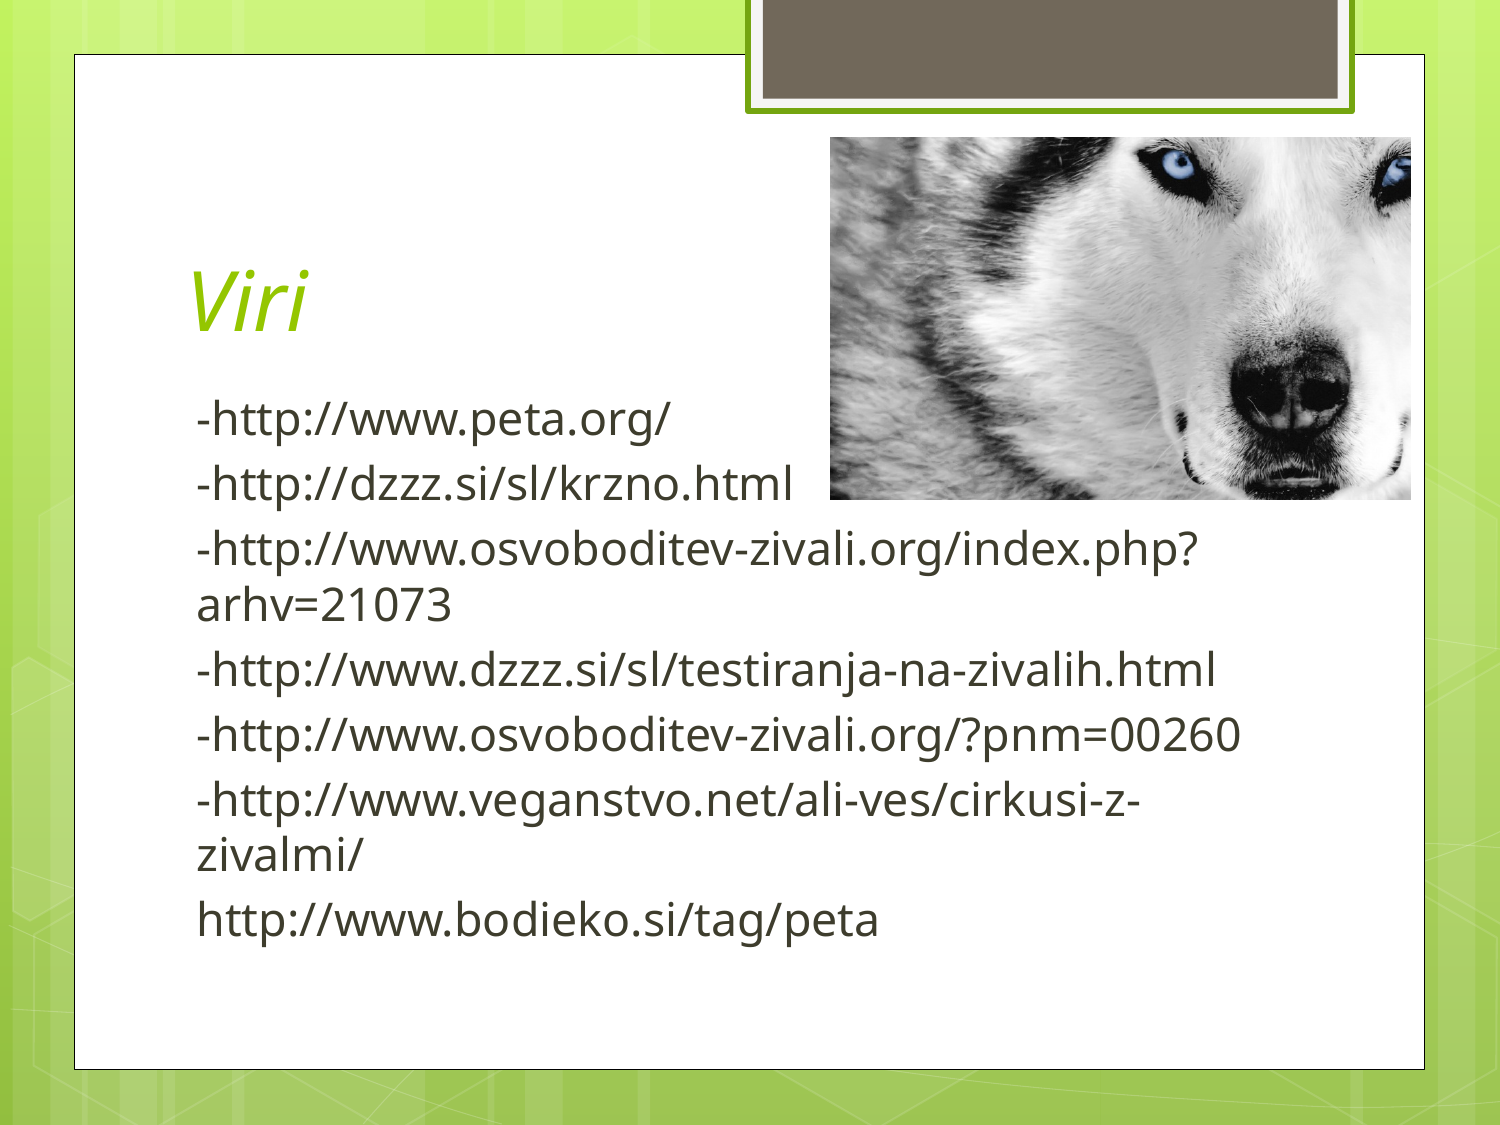

# Viri
-http://www.peta.org/
-http://dzzz.si/sl/krzno.html
-http://www.osvoboditev-zivali.org/index.php?arhv=21073
-http://www.dzzz.si/sl/testiranja-na-zivalih.html
-http://www.osvoboditev-zivali.org/?pnm=00260
-http://www.veganstvo.net/ali-ves/cirkusi-z-zivalmi/
http://www.bodieko.si/tag/peta